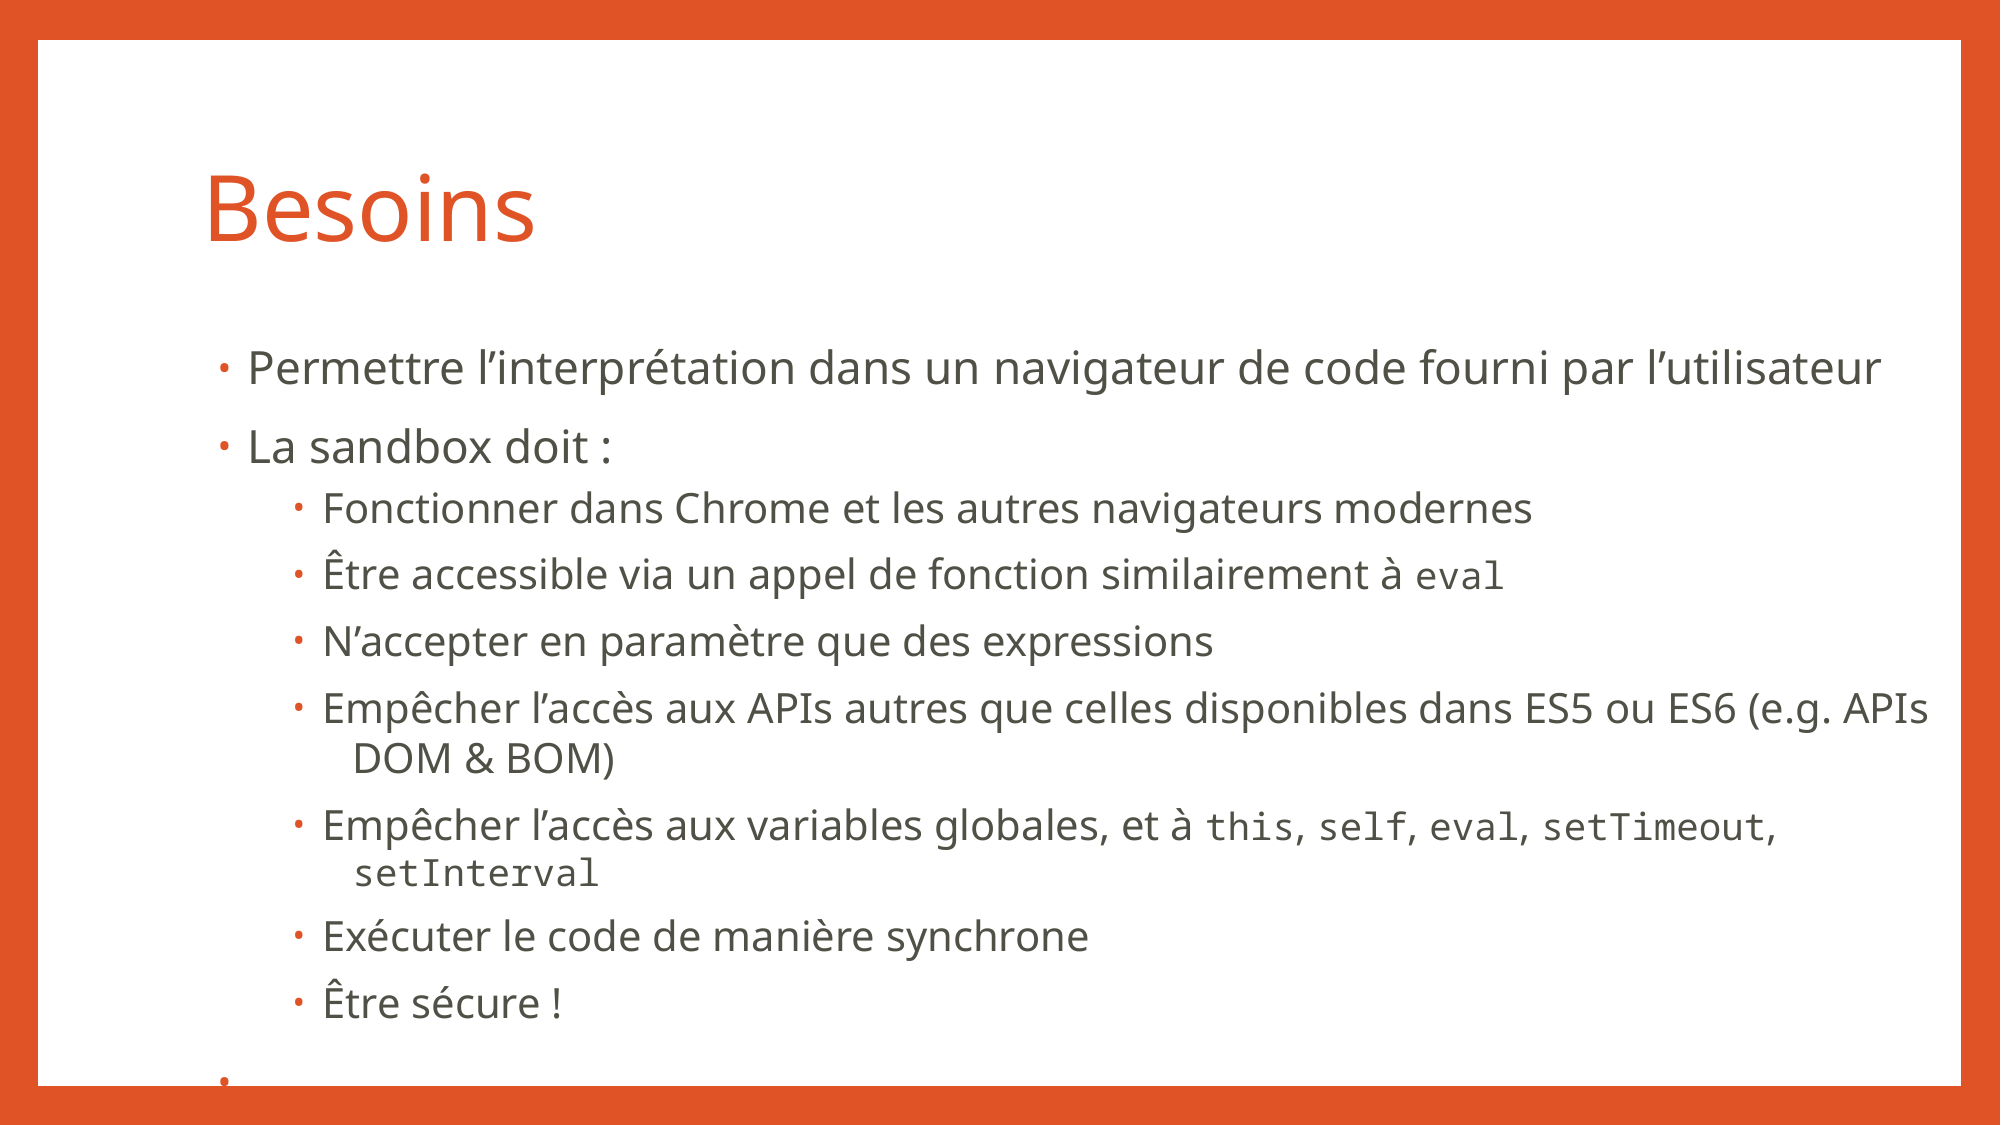

# Besoins
Permettre l’interprétation dans un navigateur de code fourni par l’utilisateur
La sandbox doit :
Fonctionner dans Chrome et les autres navigateurs modernes
Être accessible via un appel de fonction similairement à eval
N’accepter en paramètre que des expressions
Empêcher l’accès aux APIs autres que celles disponibles dans ES5 ou ES6 (e.g. APIs DOM & BOM)
Empêcher l’accès aux variables globales, et à this, self, eval, setTimeout, setInterval
Exécuter le code de manière synchrone
Être sécure !